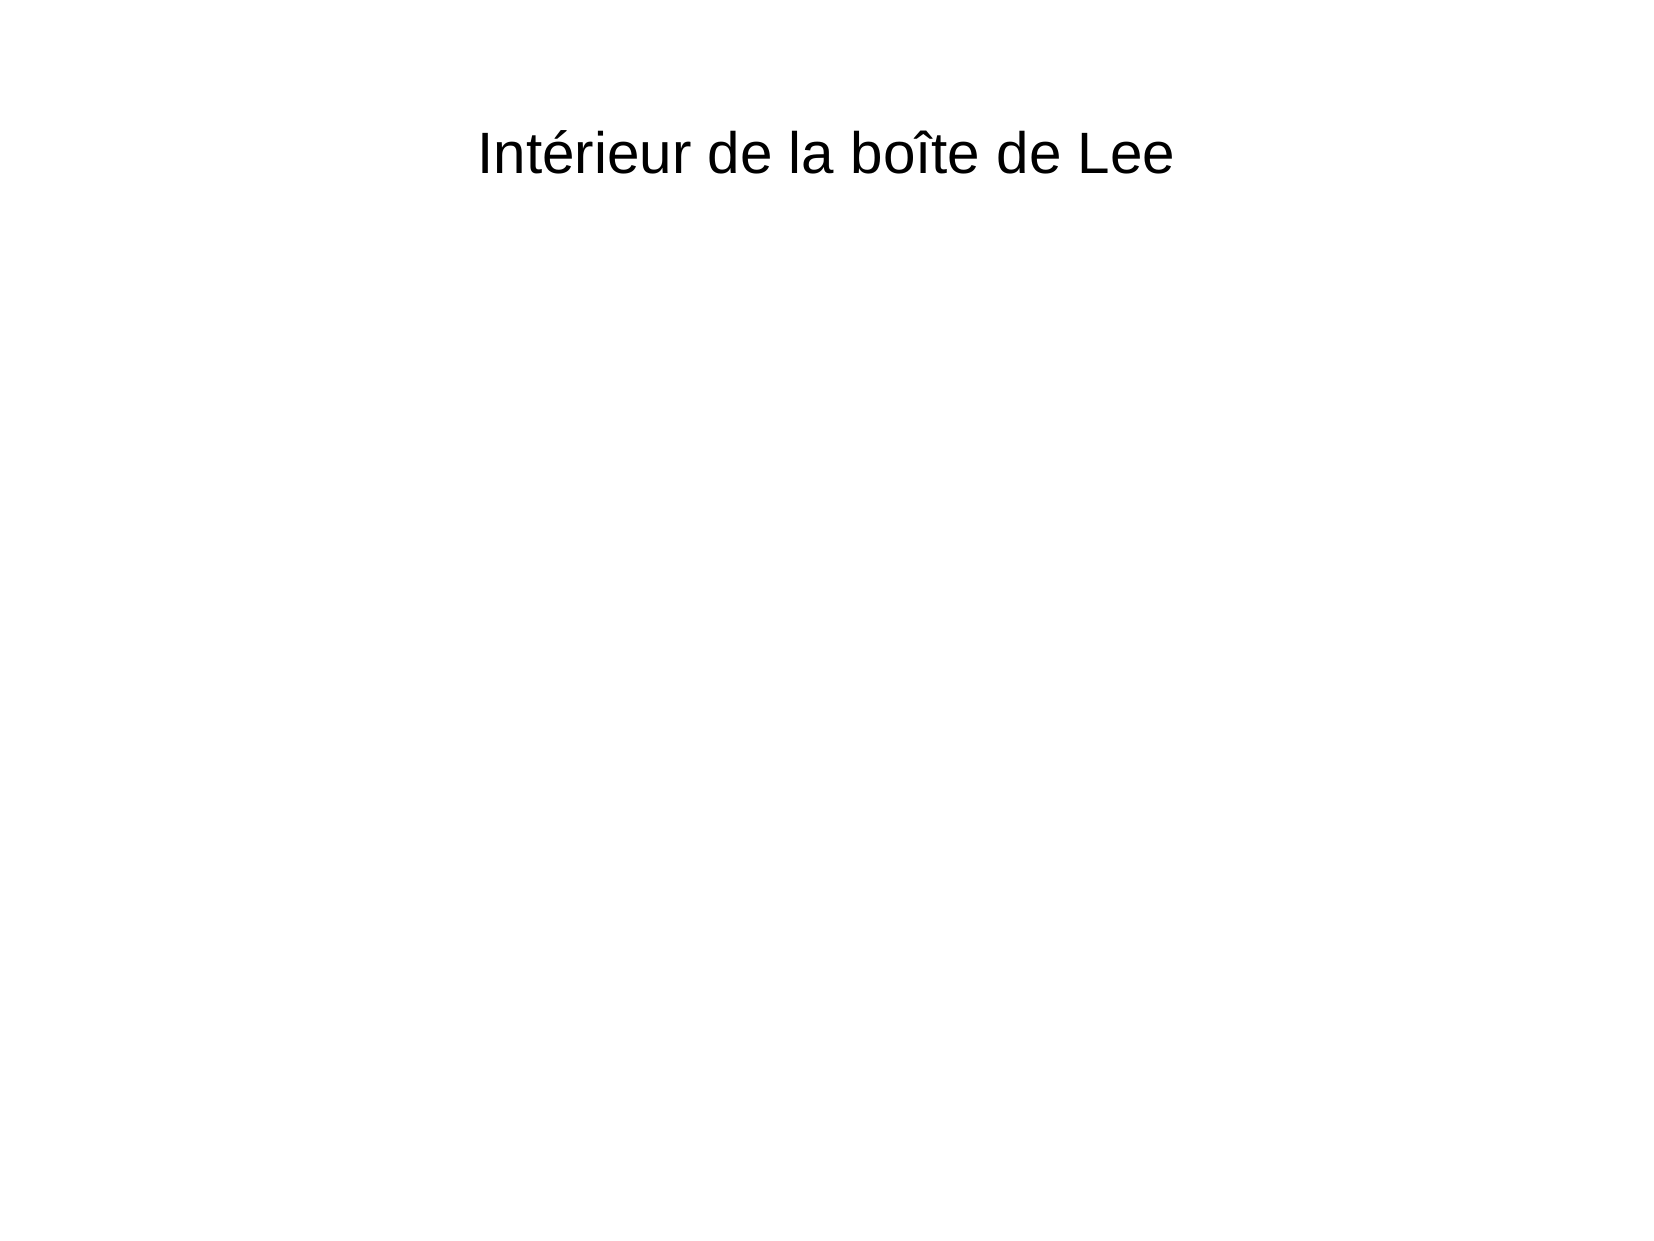

# Intérieur de la boîte de Lee